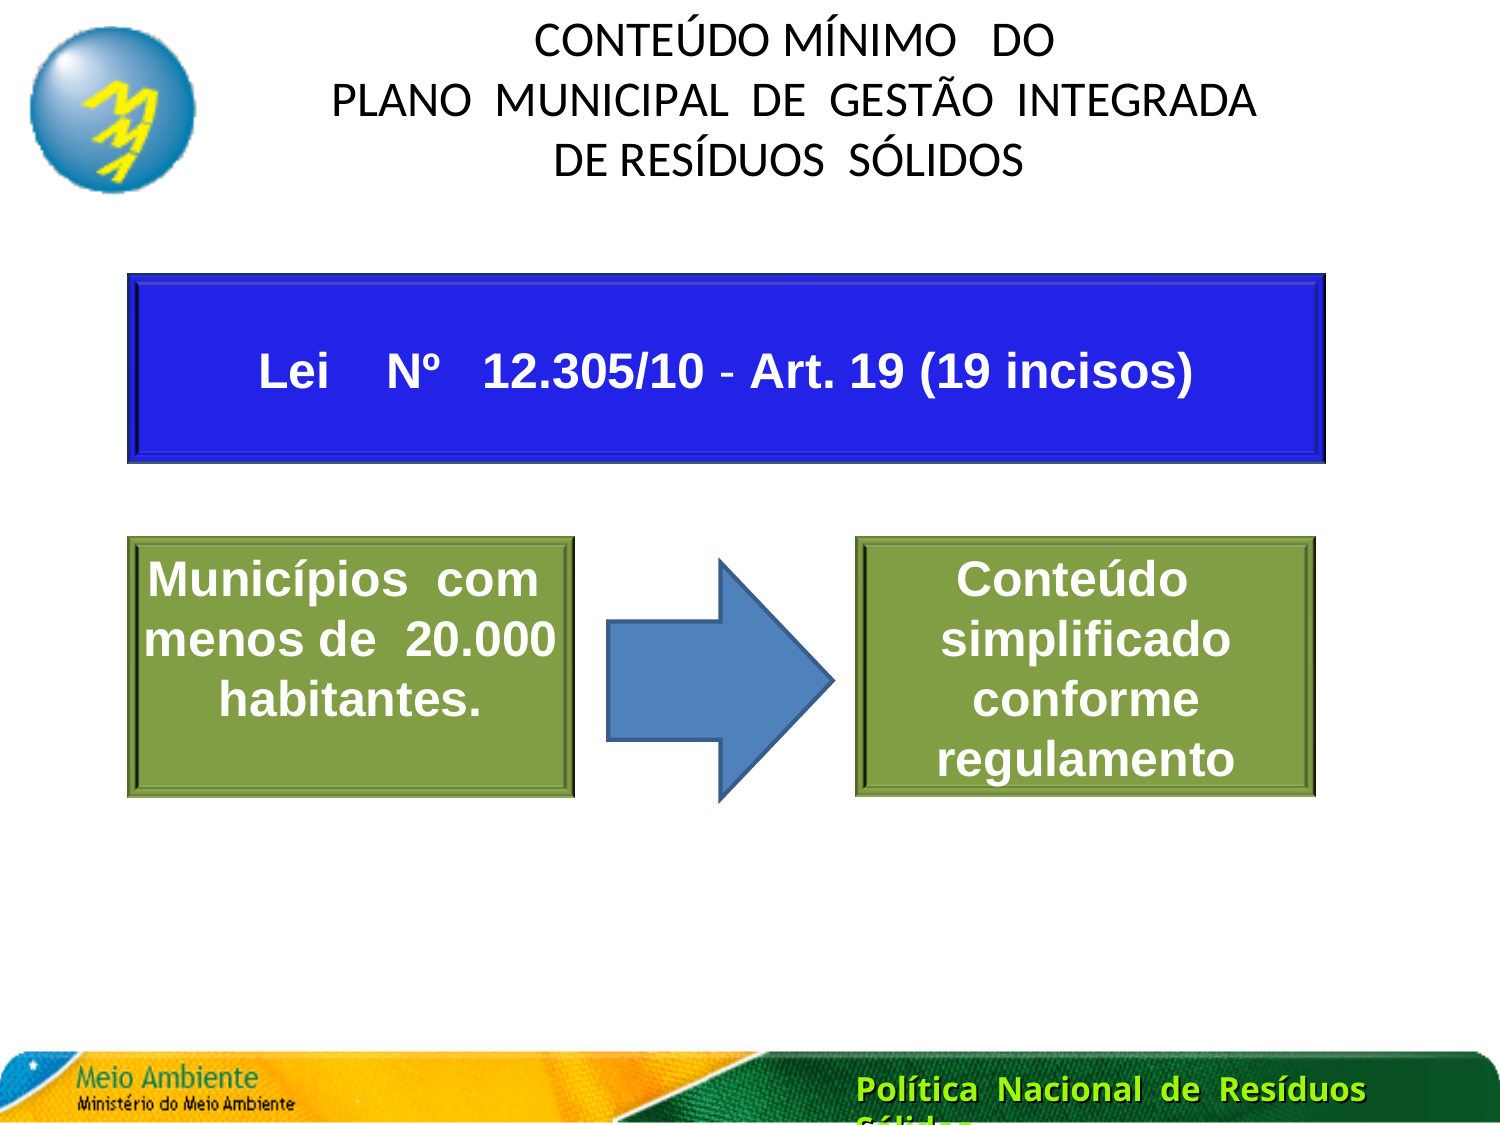

CONTEÚDO MÍNIMO DO
PLANO MUNICIPAL DE GESTÃO INTEGRADA DE RESÍDUOS SÓLIDOS
Lei Nº 12.305/10 - Art. 19 (19 incisos)‏
Municípios com menos de 20.000 habitantes.
Conteúdo simplificado conforme regulamento